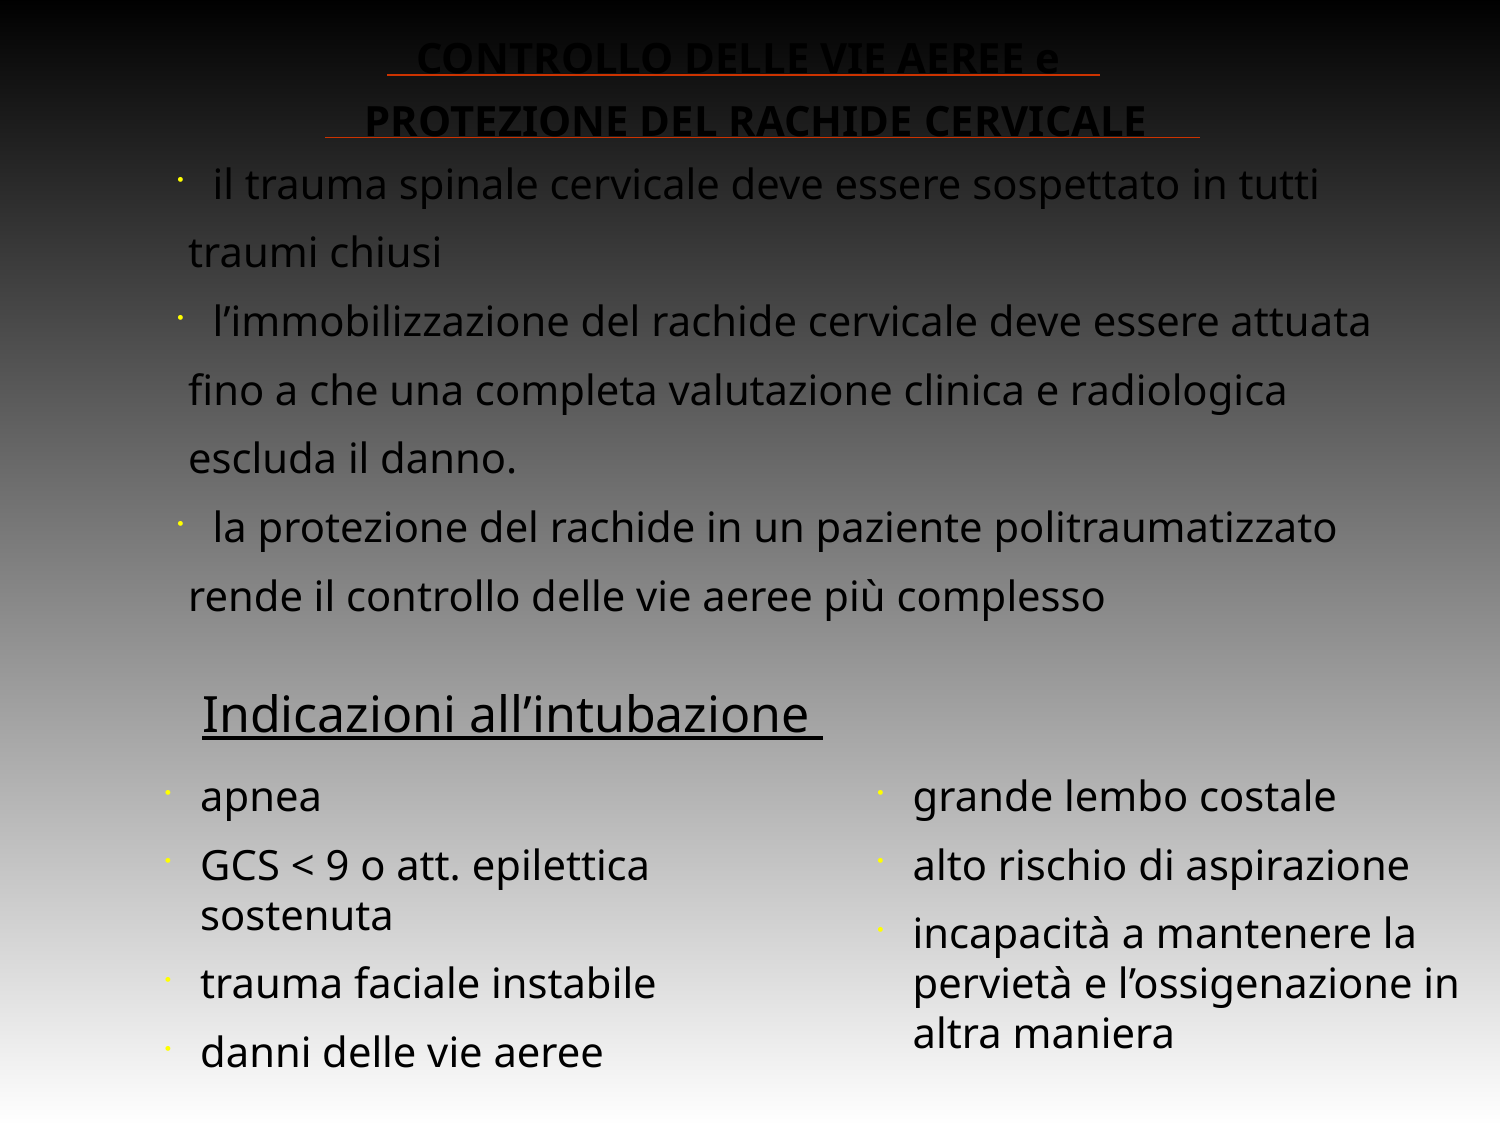

CONTROLLO DELLE VIE AEREE e
PROTEZIONE DEL RACHIDE CERVICALE
il trauma spinale cervicale deve essere sospettato in tutti
 traumi chiusi
l’immobilizzazione del rachide cervicale deve essere attuata
 fino a che una completa valutazione clinica e radiologica
 escluda il danno.
la protezione del rachide in un paziente politraumatizzato
 rende il controllo delle vie aeree più complesso
Indicazioni all’intubazione
apnea
GCS < 9 o att. epilettica sostenuta
trauma faciale instabile
danni delle vie aeree
grande lembo costale
alto rischio di aspirazione
incapacità a mantenere la pervietà e l’ossigenazione in altra maniera